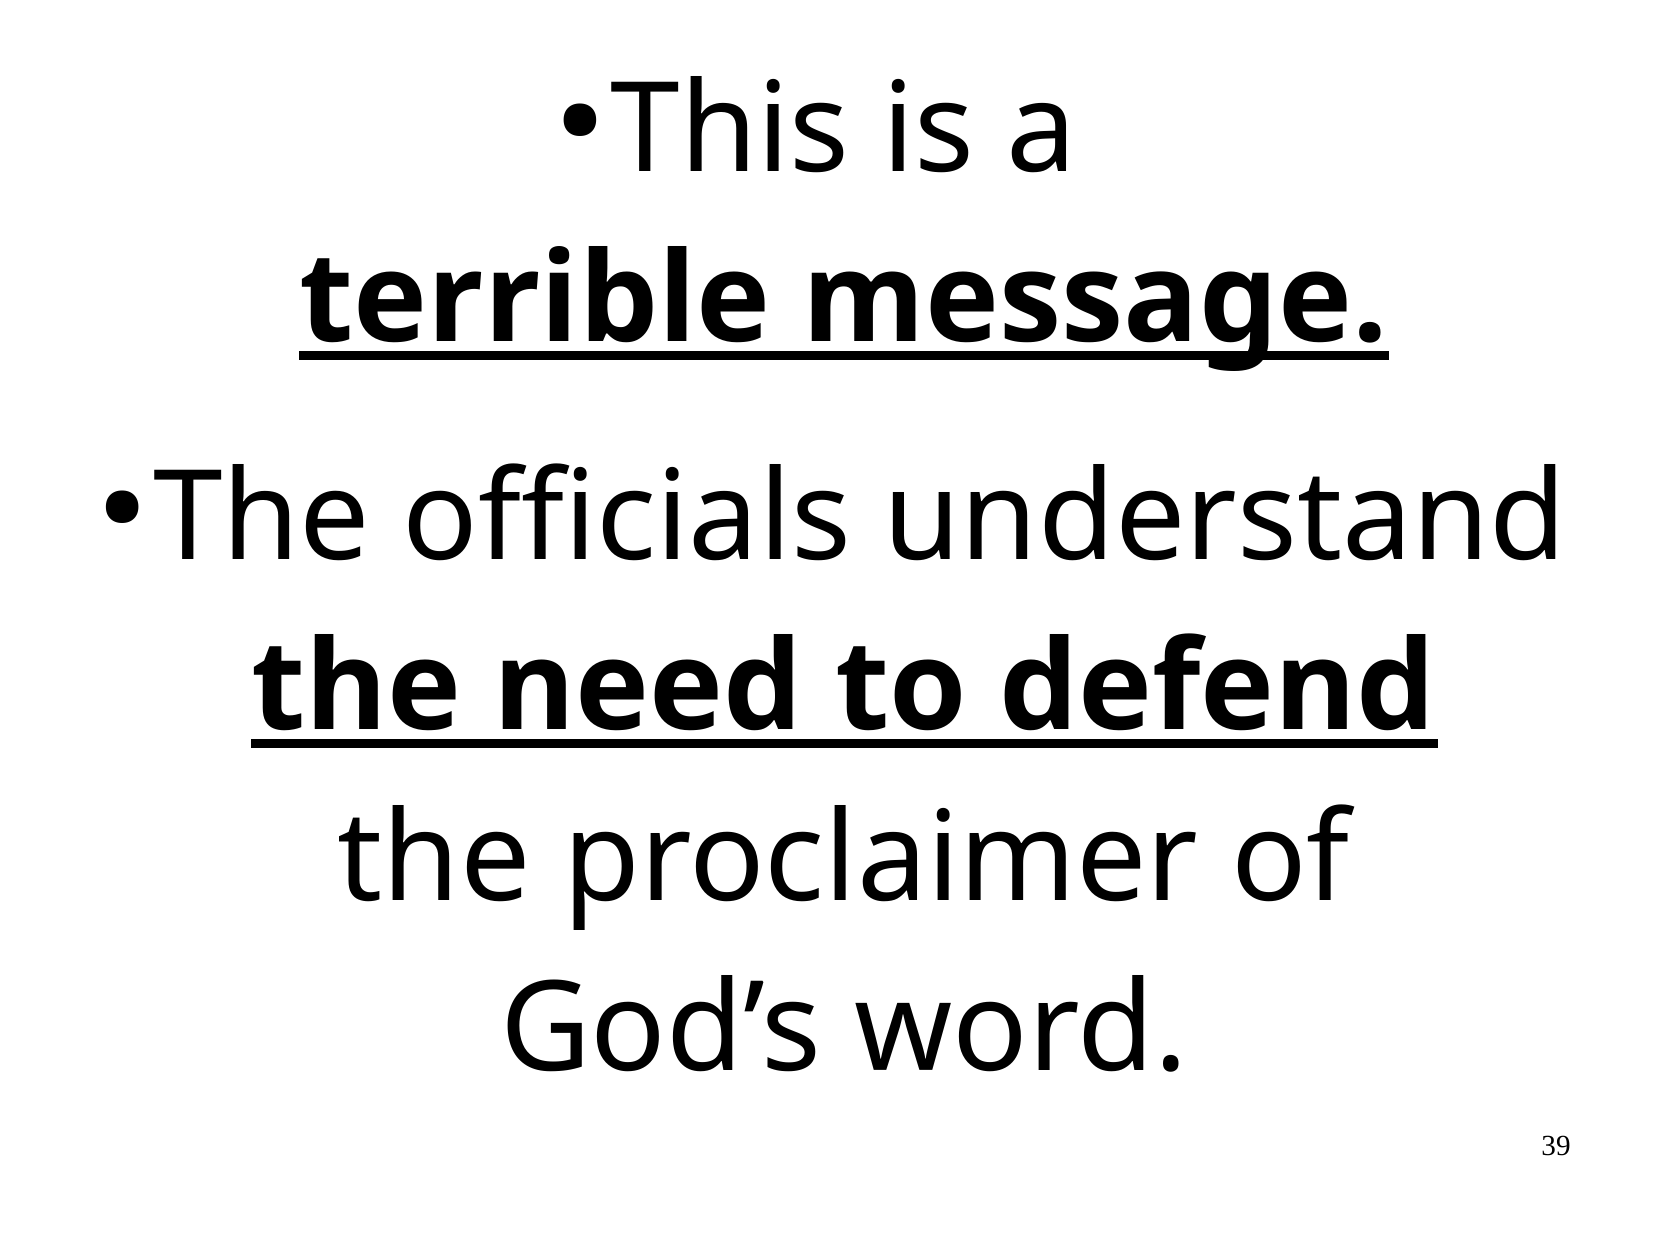

# This is a terrible message.
The officials understand the need to defend
the proclaimer of
God’s word.
39